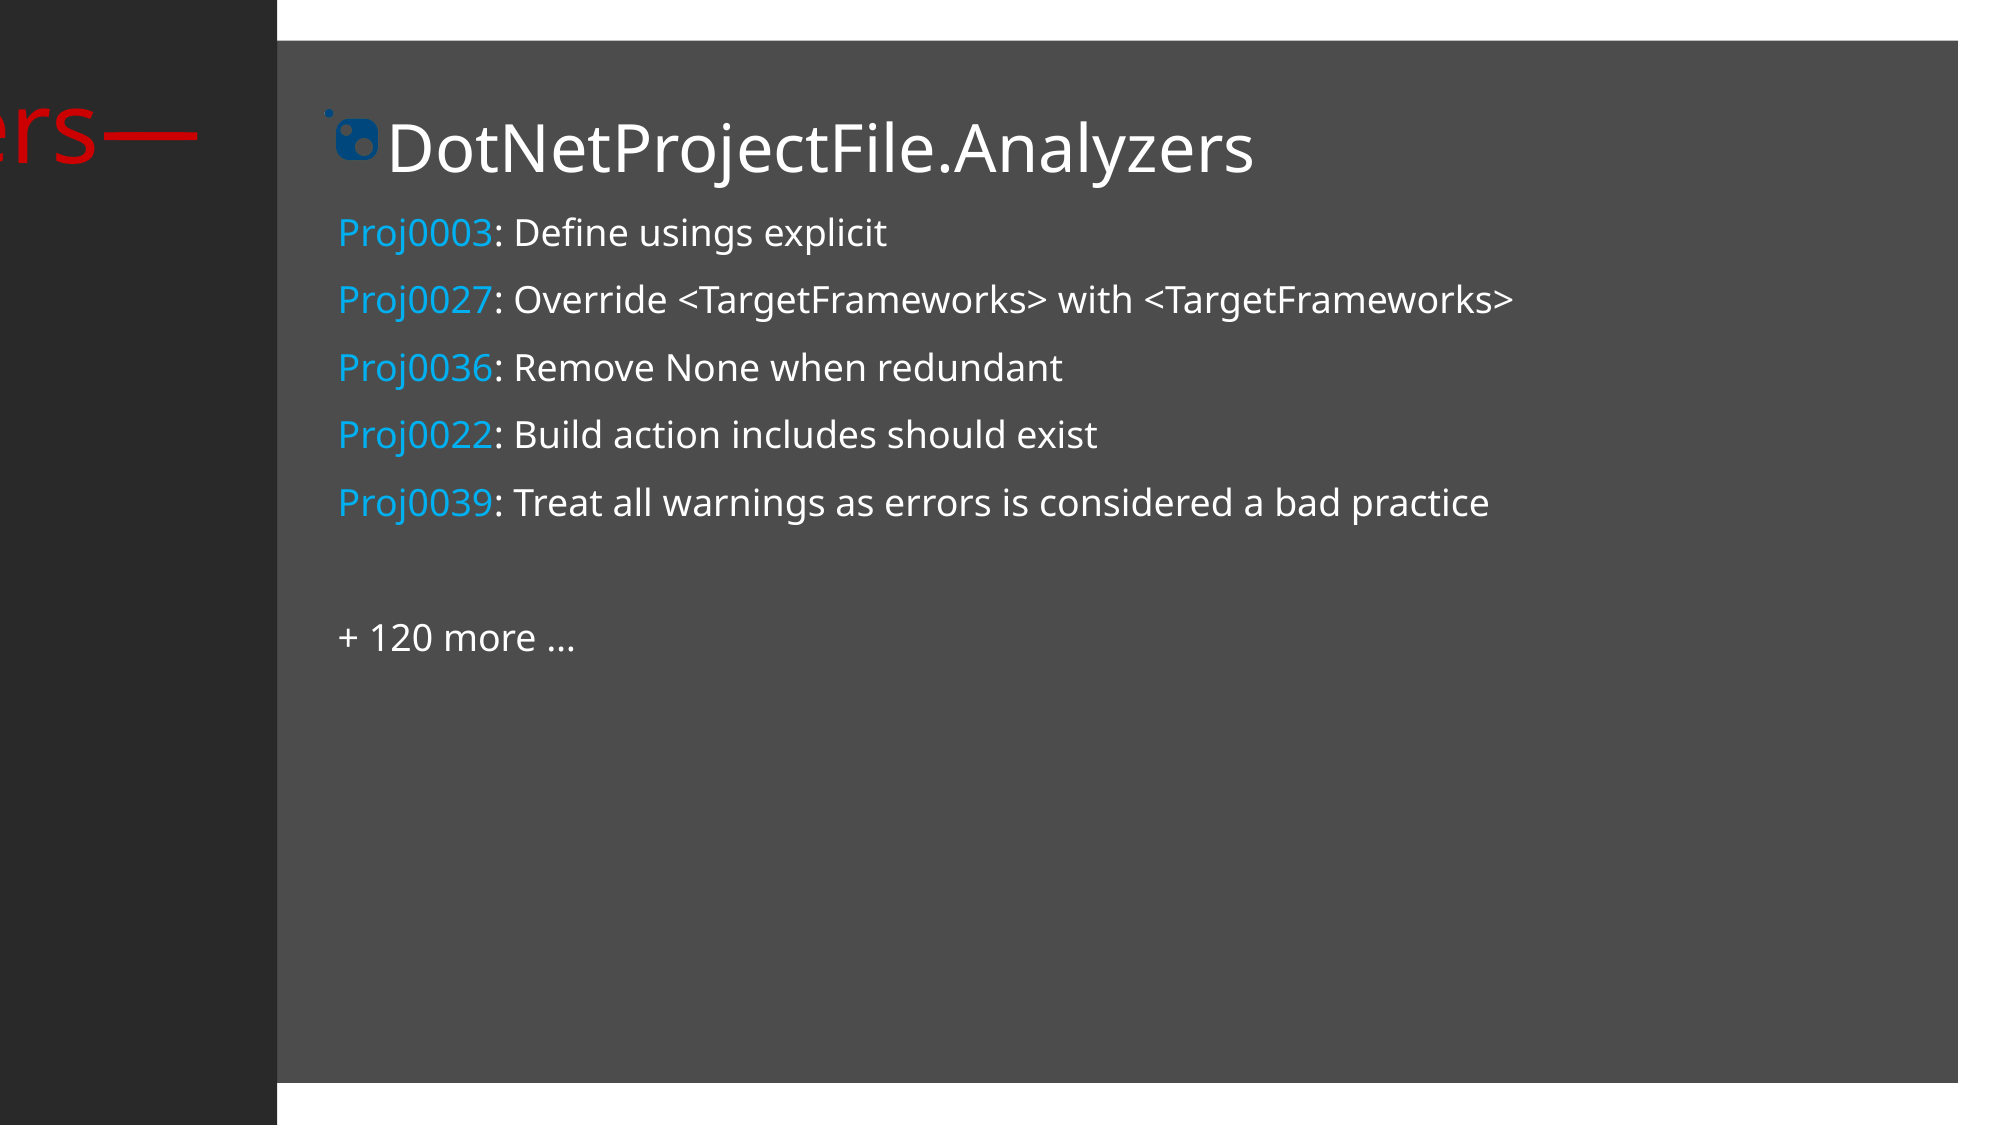

--- qowaiv analyzers-------
 DotNetProjectFile.Analyzers
Proj0003: Define usings explicit
Proj0027: Override <TargetFrameworks> with <TargetFrameworks>
Proj0036: Remove None when redundant
Proj0022: Build action includes should exist
Proj0039: Treat all warnings as errors is considered a bad practice
+ 120 more …